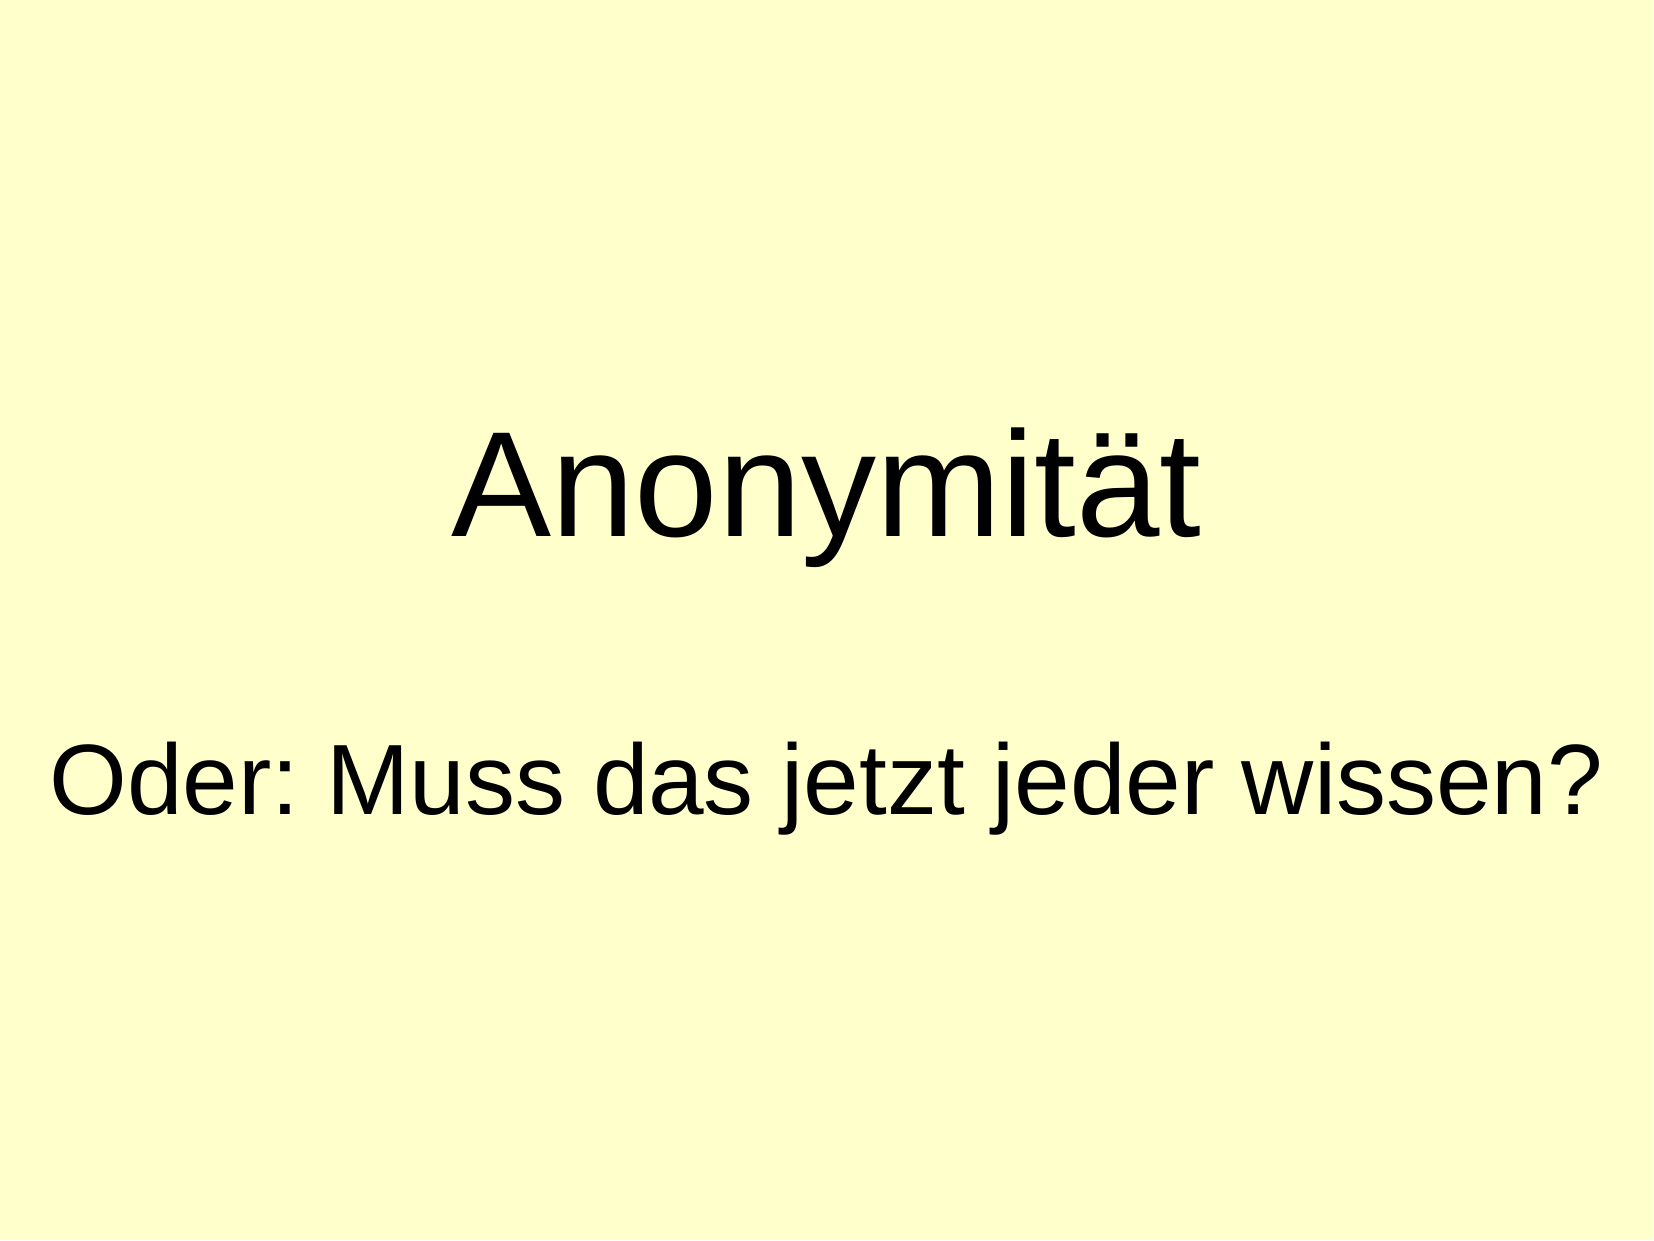

# Anonymität
Oder: Muss das jetzt jeder wissen?